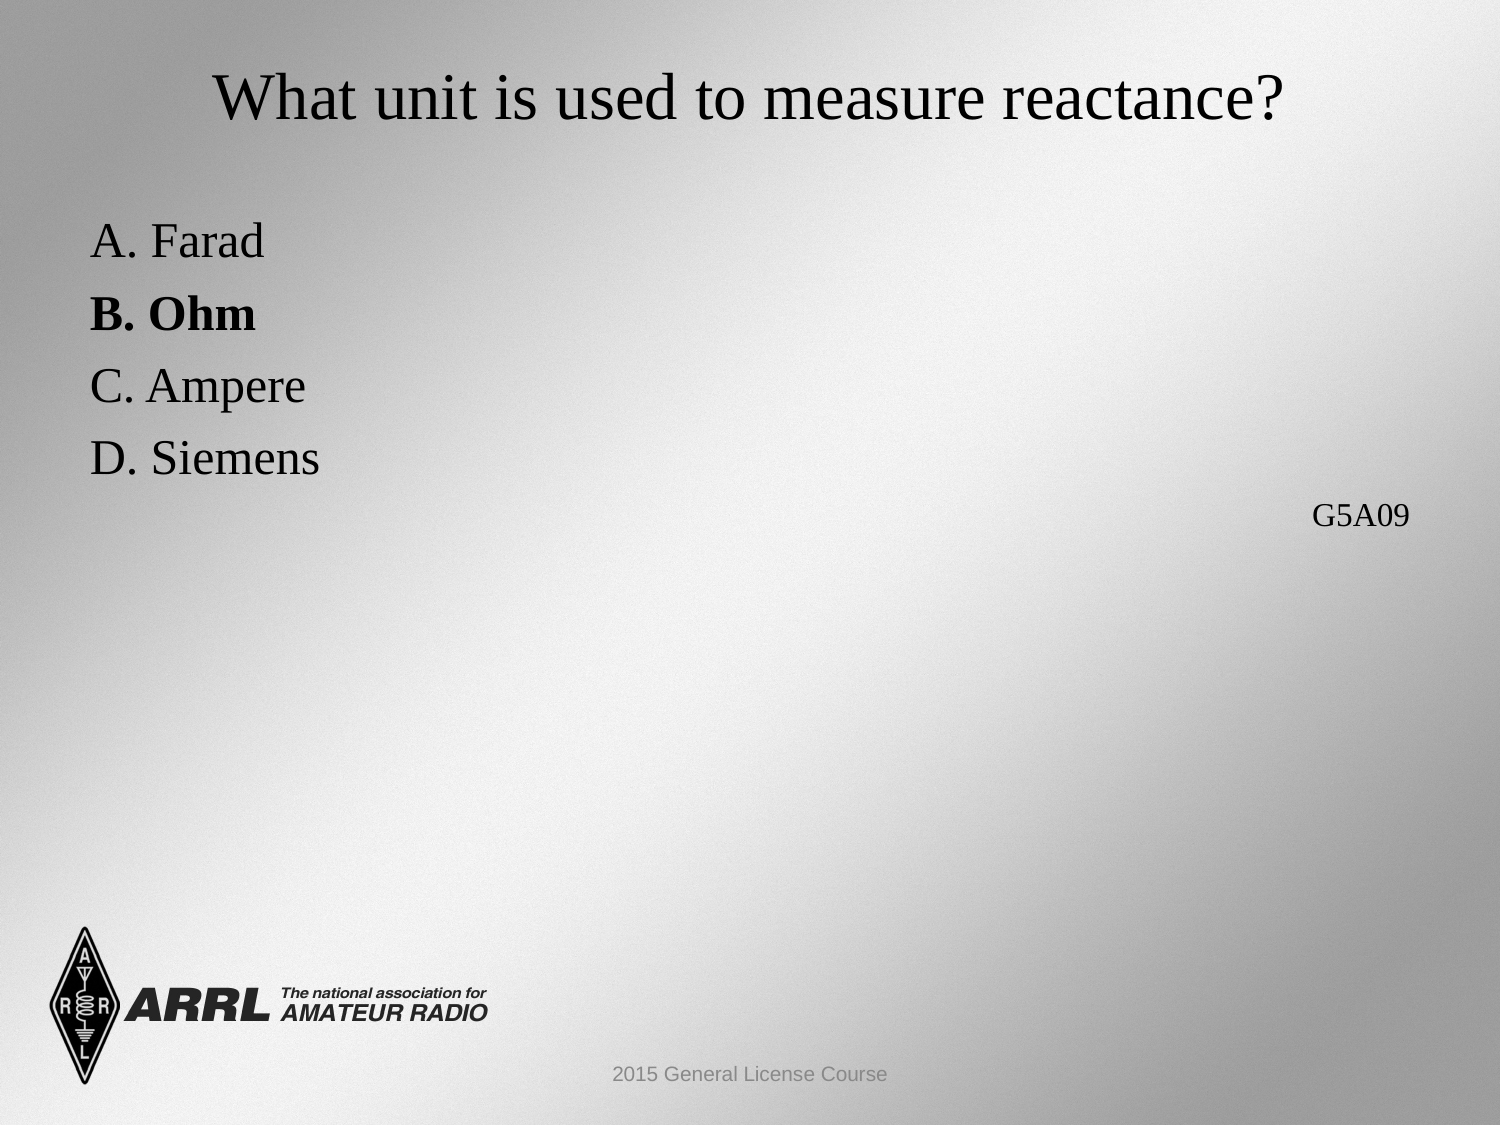

What unit is used to measure reactance?
# A. Farad
B. Ohm
C. Ampere
D. Siemens
 G5A09
2015 General License Course